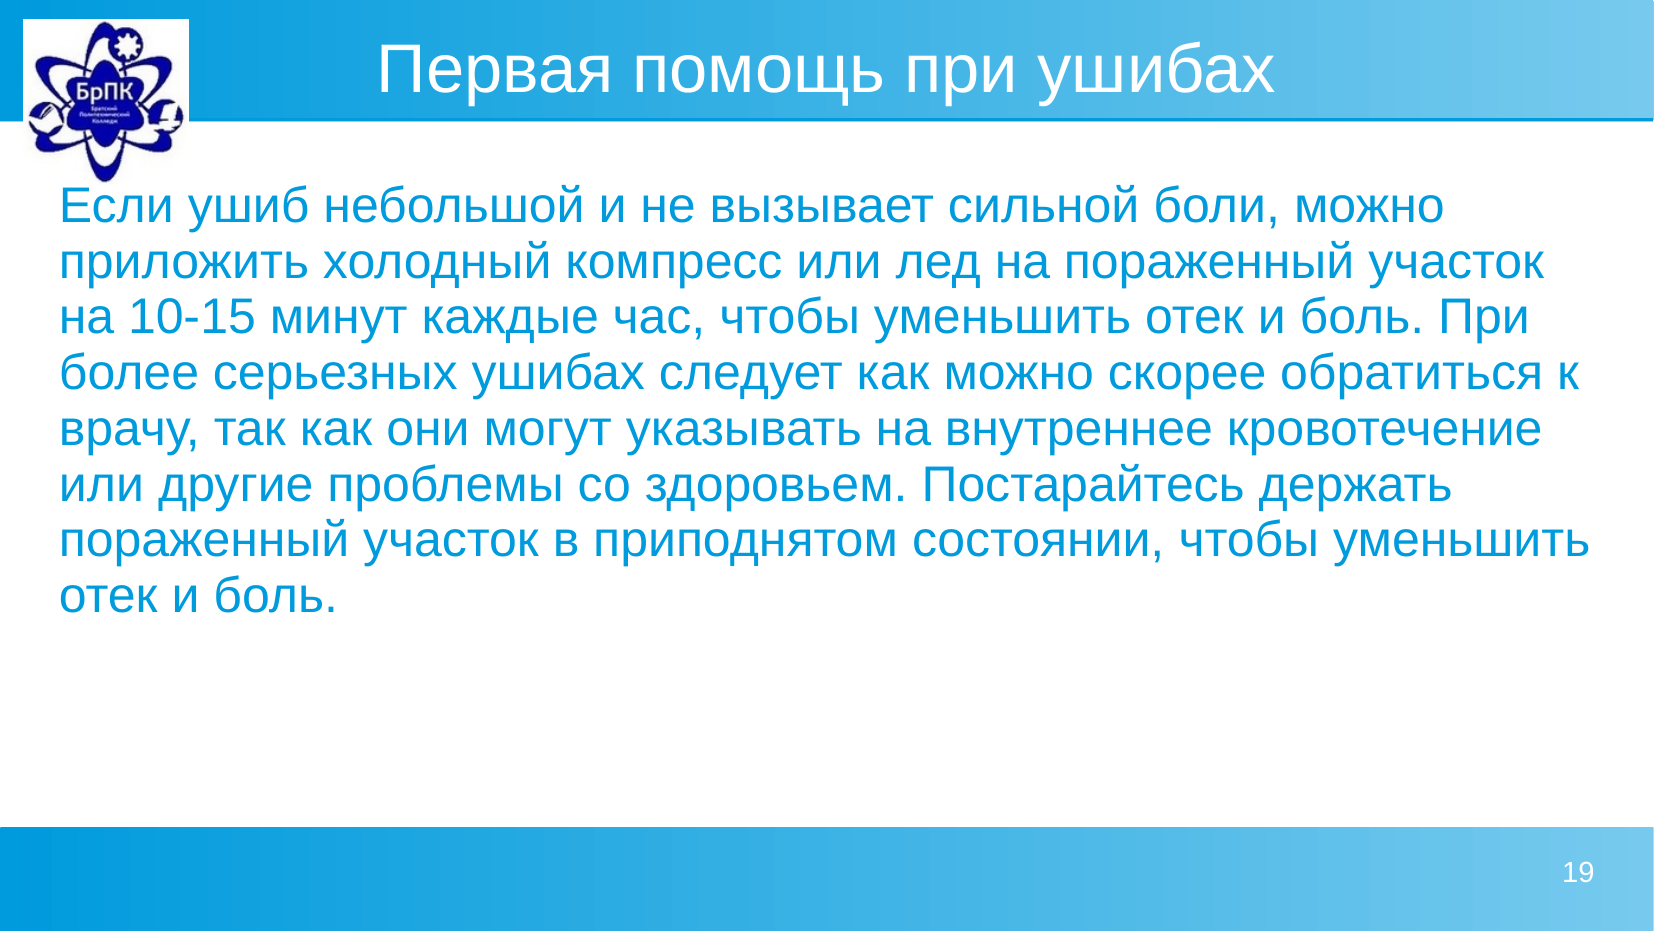

# Первая помощь при ушибах
Если ушиб небольшой и не вызывает сильной боли, можно приложить холодный компресс или лед на пораженный участок на 10-15 минут каждые час, чтобы уменьшить отек и боль. При более серьезных ушибах следует как можно скорее обратиться к врачу, так как они могут указывать на внутреннее кровотечение или другие проблемы со здоровьем. Постарайтесь держать пораженный участок в приподнятом состоянии, чтобы уменьшить отек и боль.
19